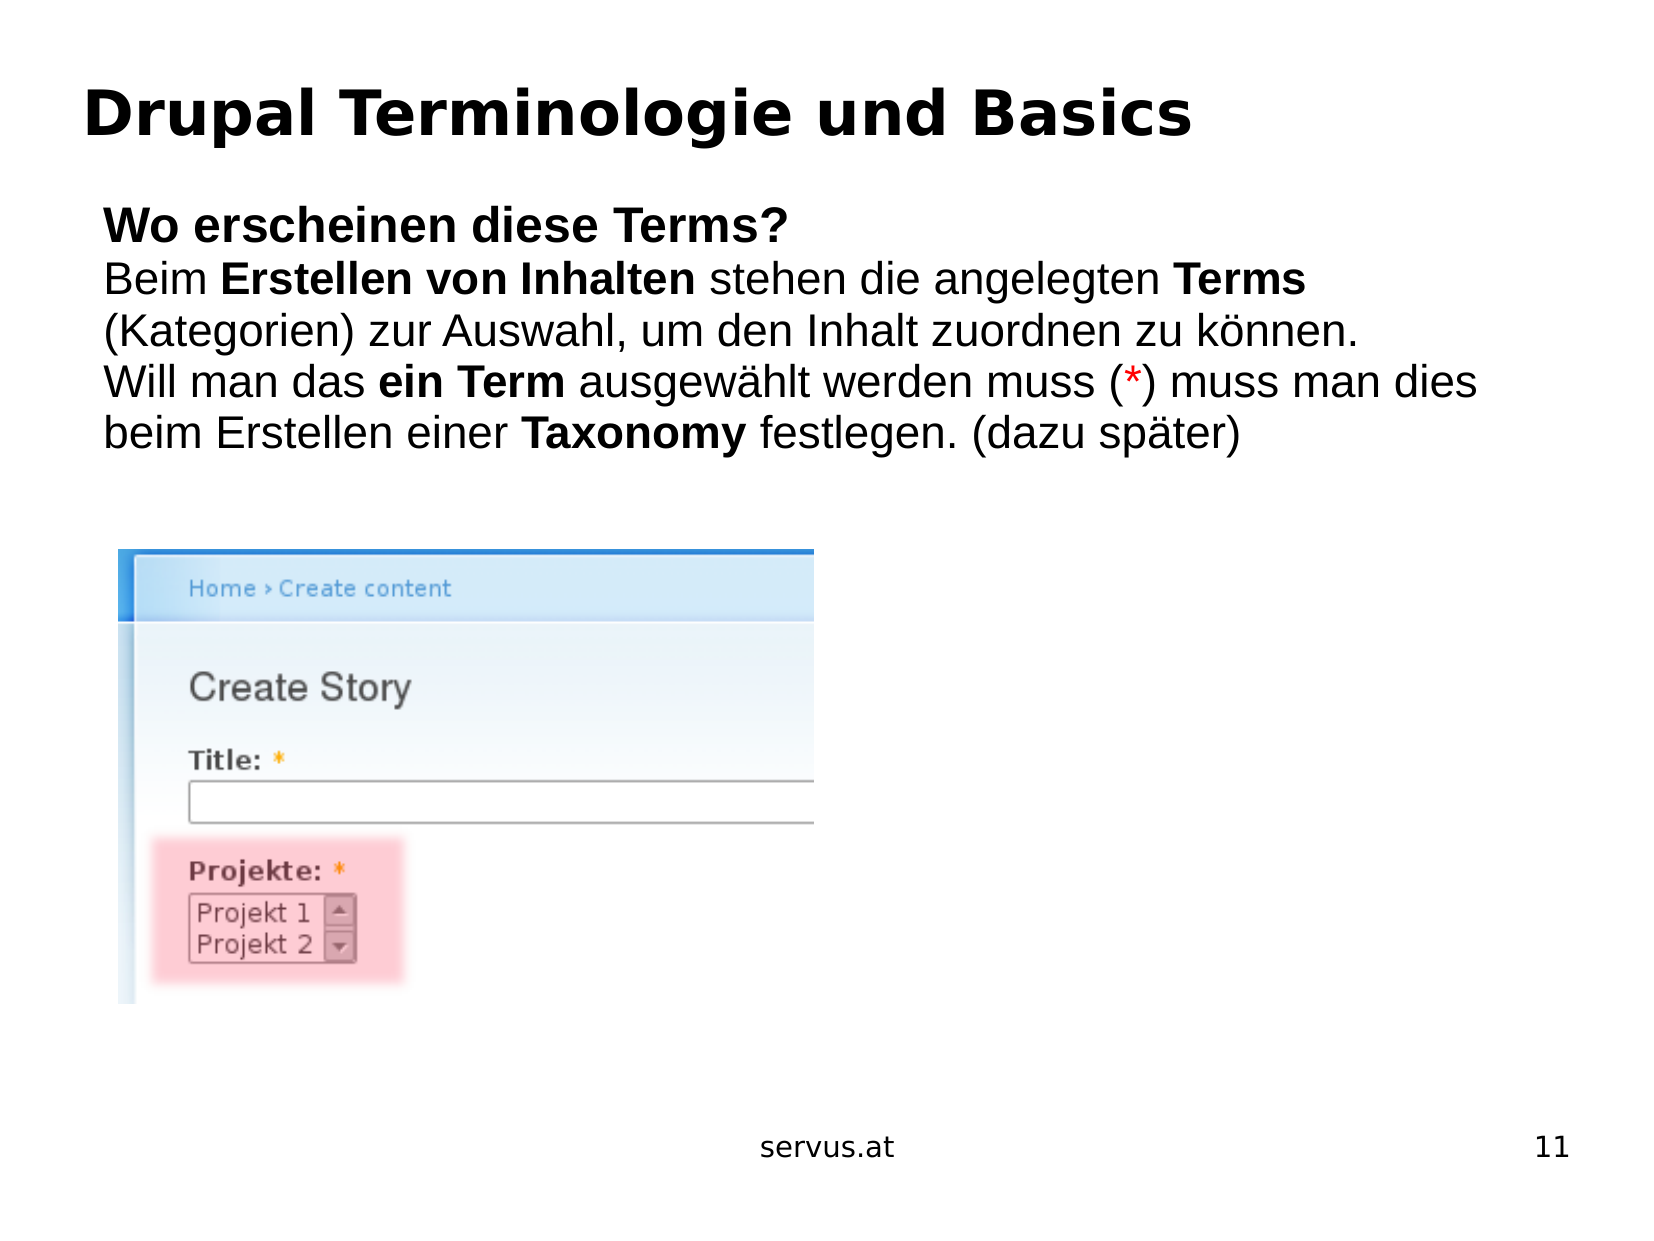

# Drupal Terminologie und Basics
Wo erscheinen diese Terms?
Beim Erstellen von Inhalten stehen die angelegten Terms (Kategorien) zur Auswahl, um den Inhalt zuordnen zu können.
Will man das ein Term ausgewählt werden muss (*) muss man dies beim Erstellen einer Taxonomy festlegen. (dazu später)
servus.at
11